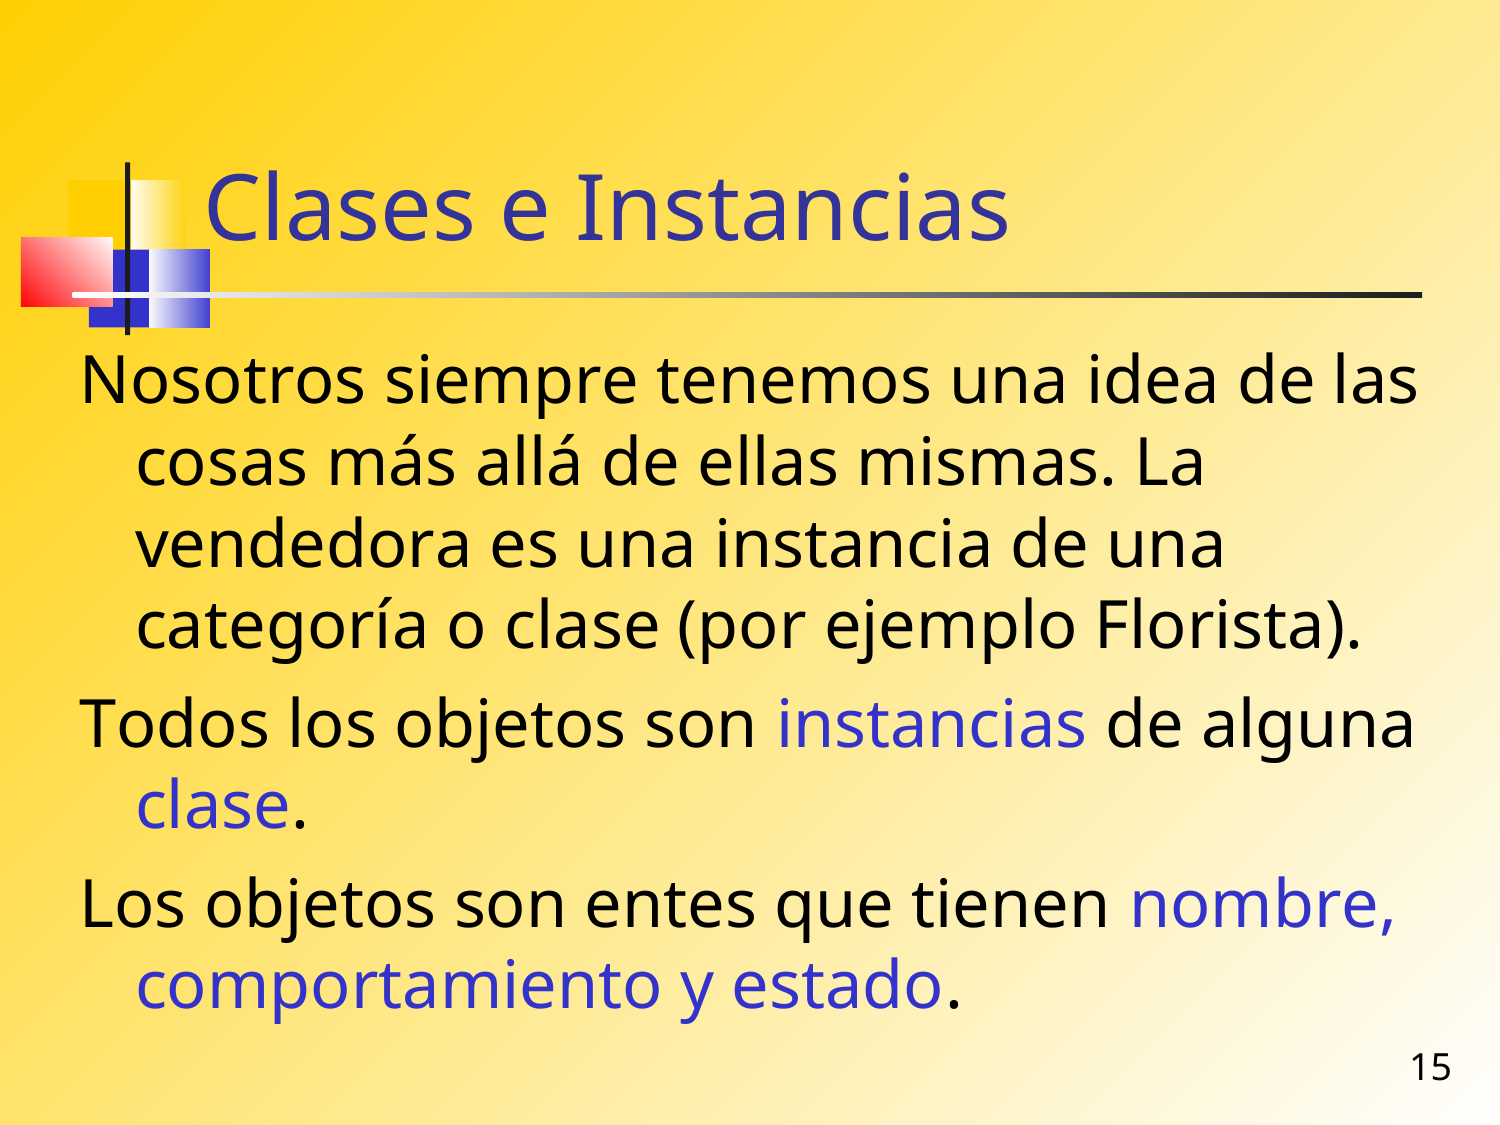

# Clases e Instancias
Nosotros siempre tenemos una idea de las cosas más allá de ellas mismas. La vendedora es una instancia de una categoría o clase (por ejemplo Florista).
Todos los objetos son instancias de alguna clase.
Los objetos son entes que tienen nombre, comportamiento y estado.
15